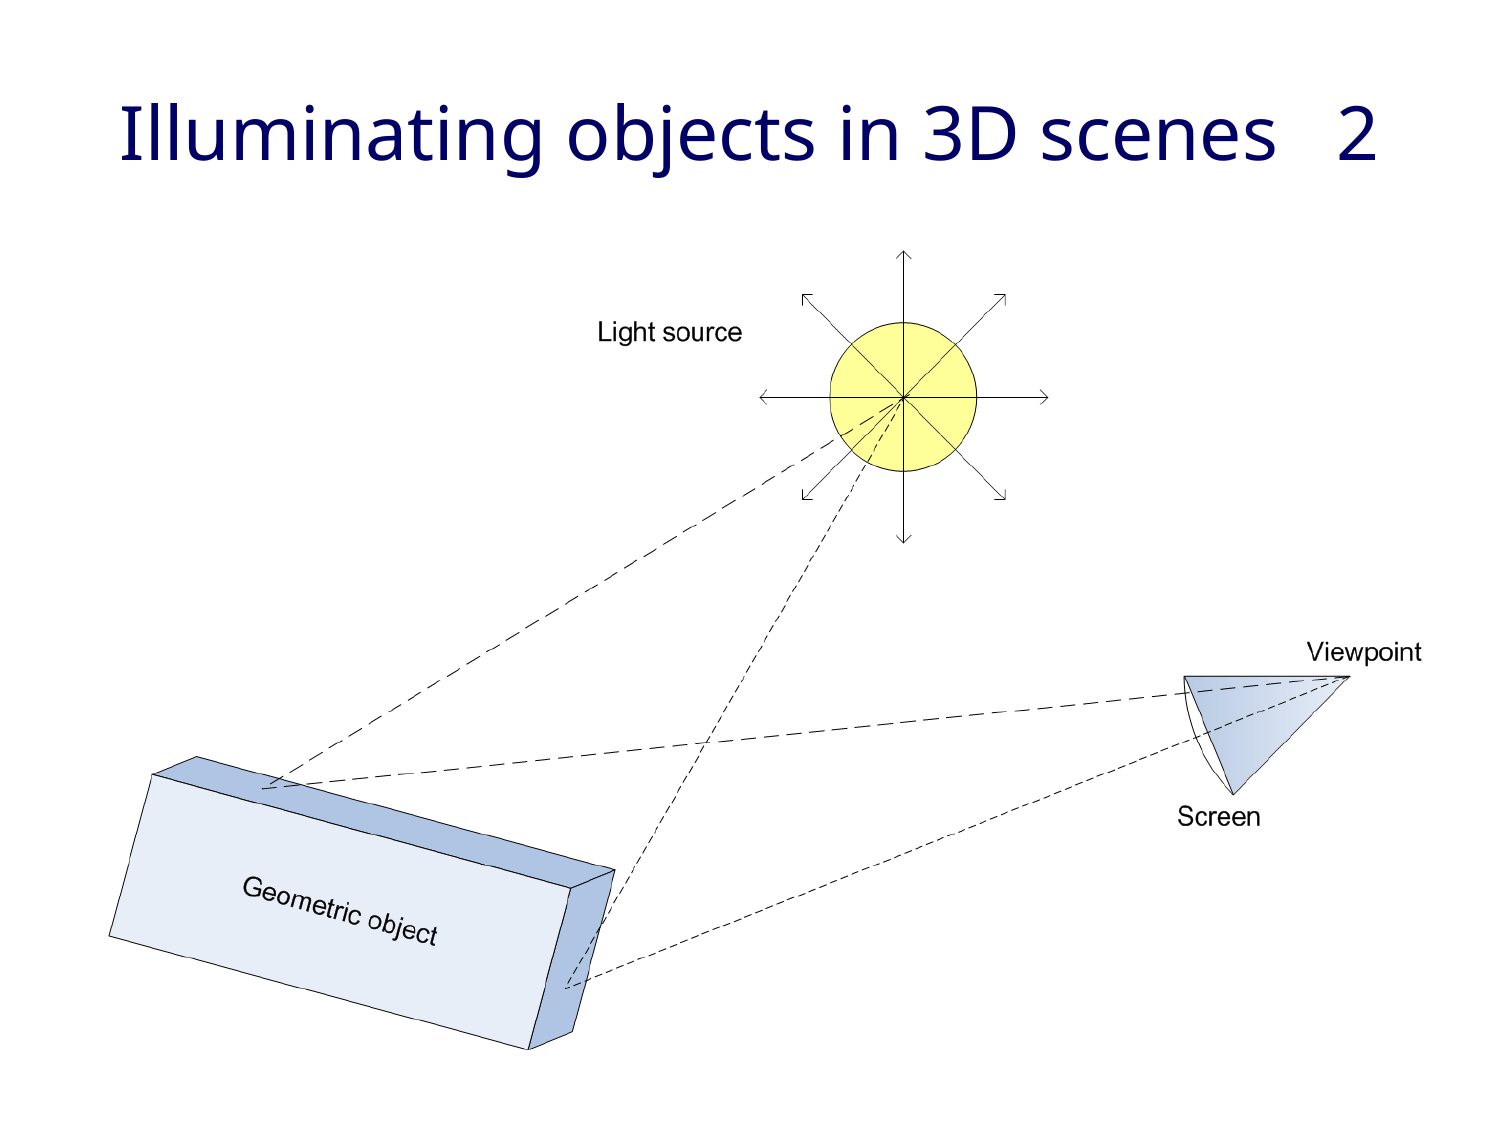

# Illuminating objects in 3D scenes 2